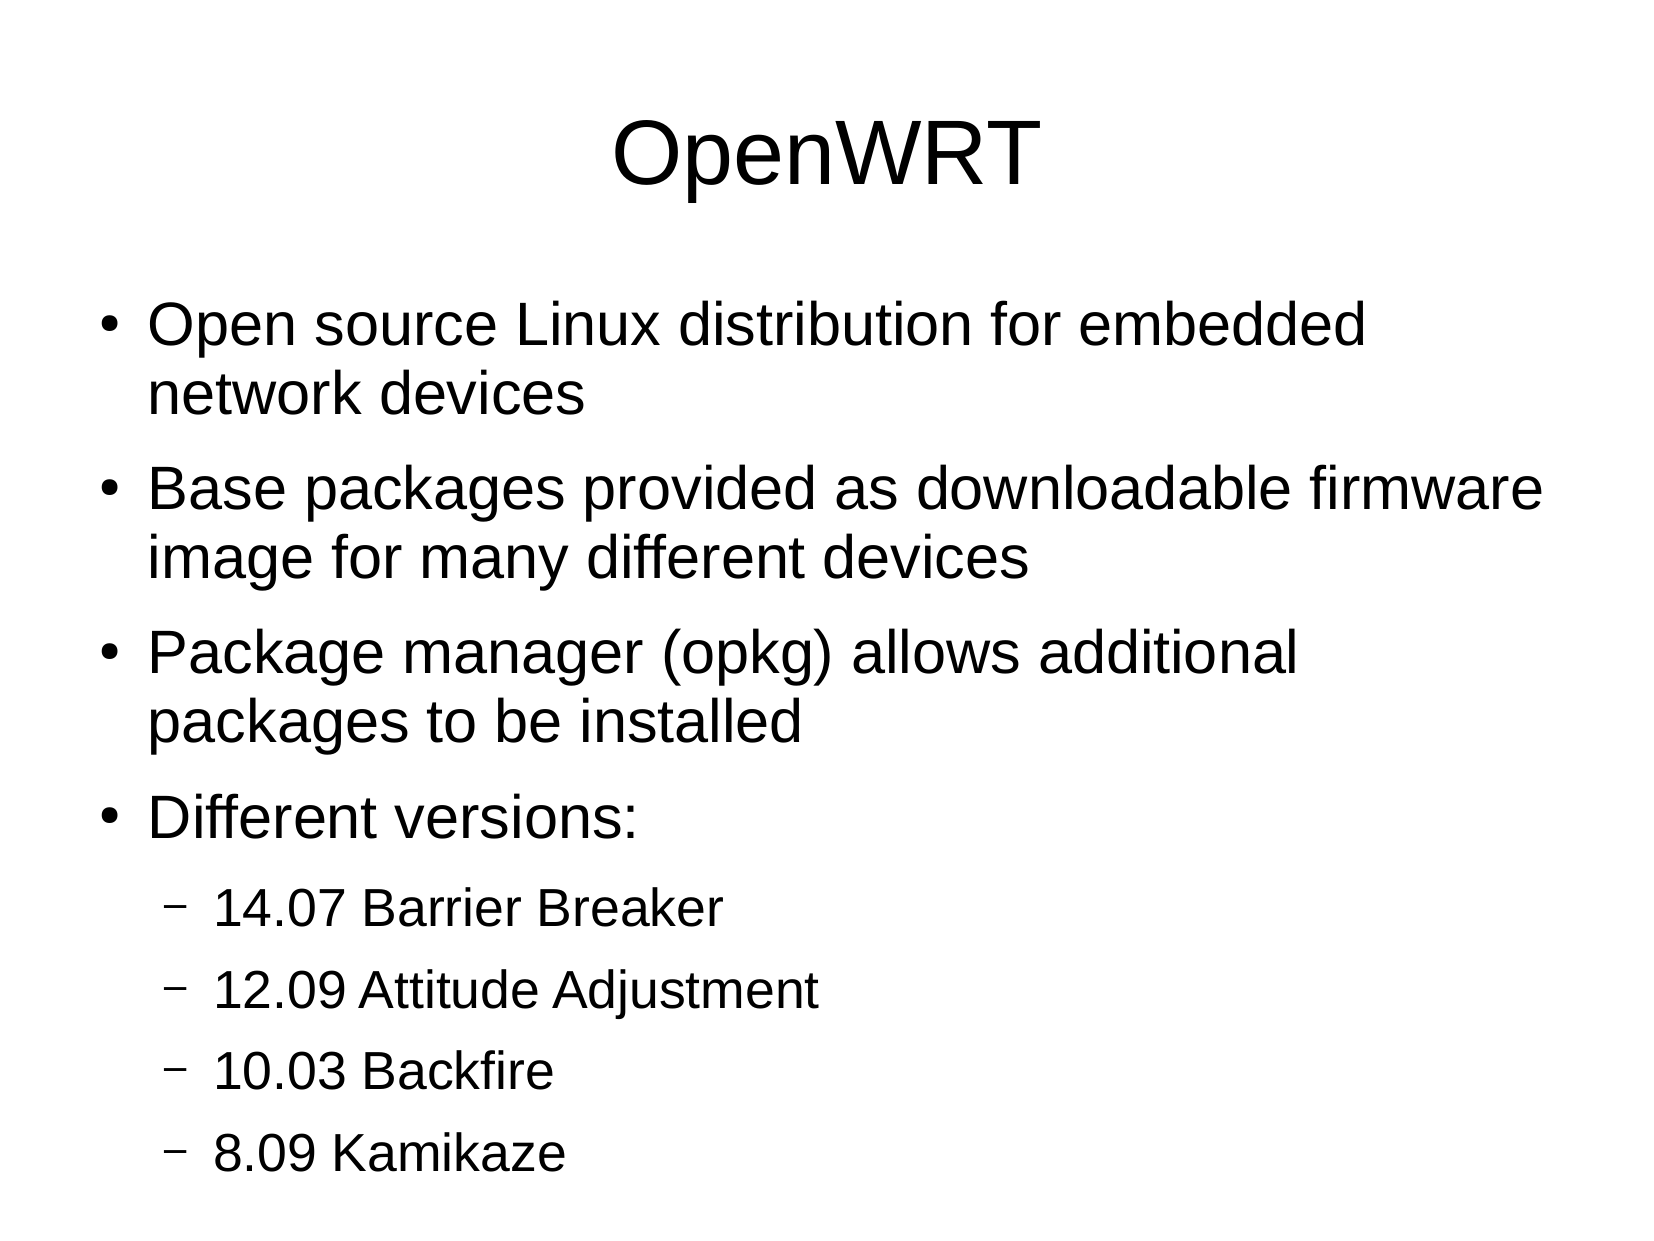

# OpenWRT
Open source Linux distribution for embedded network devices
Base packages provided as downloadable firmware image for many different devices
Package manager (opkg) allows additional packages to be installed
Different versions:
14.07 Barrier Breaker
12.09 Attitude Adjustment
10.03 Backfire
8.09 Kamikaze